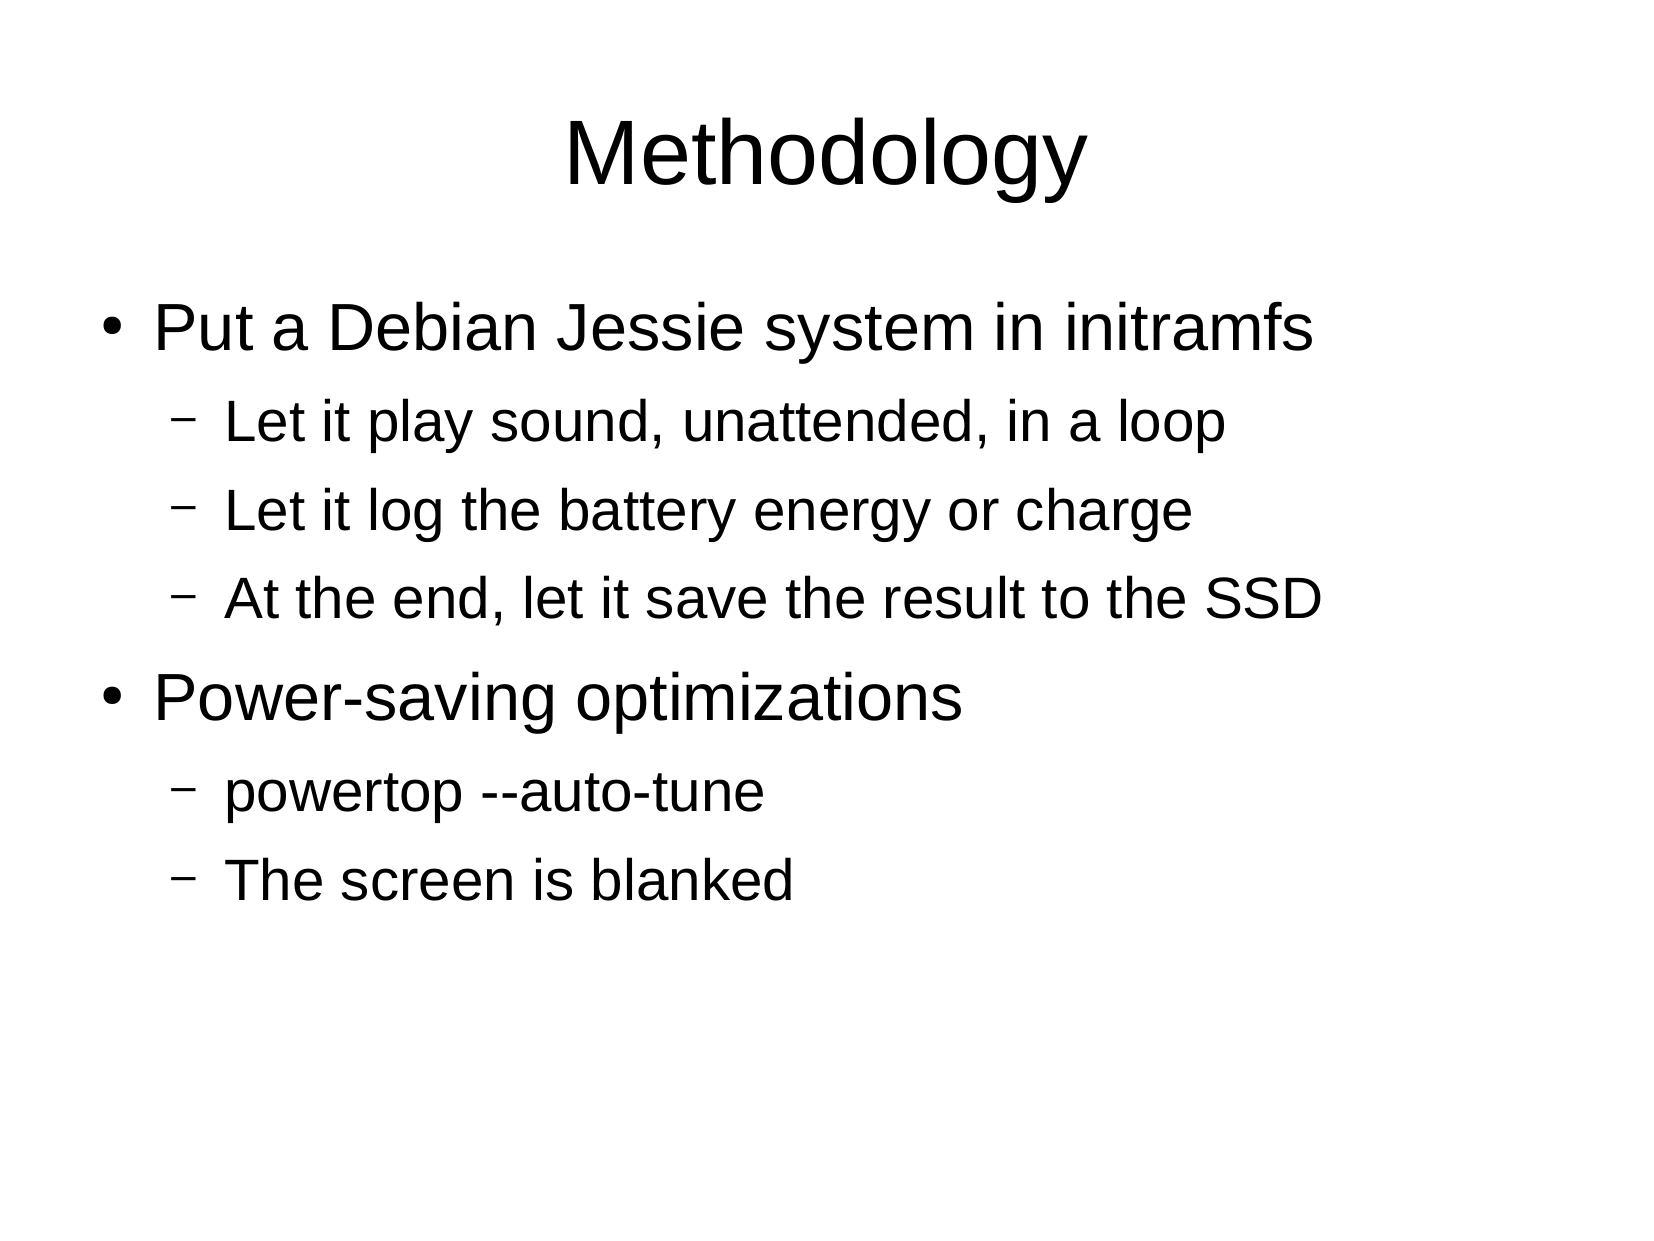

# Methodology
Put a Debian Jessie system in initramfs
Let it play sound, unattended, in a loop
Let it log the battery energy or charge
At the end, let it save the result to the SSD
Power-saving optimizations
powertop --auto-tune
The screen is blanked